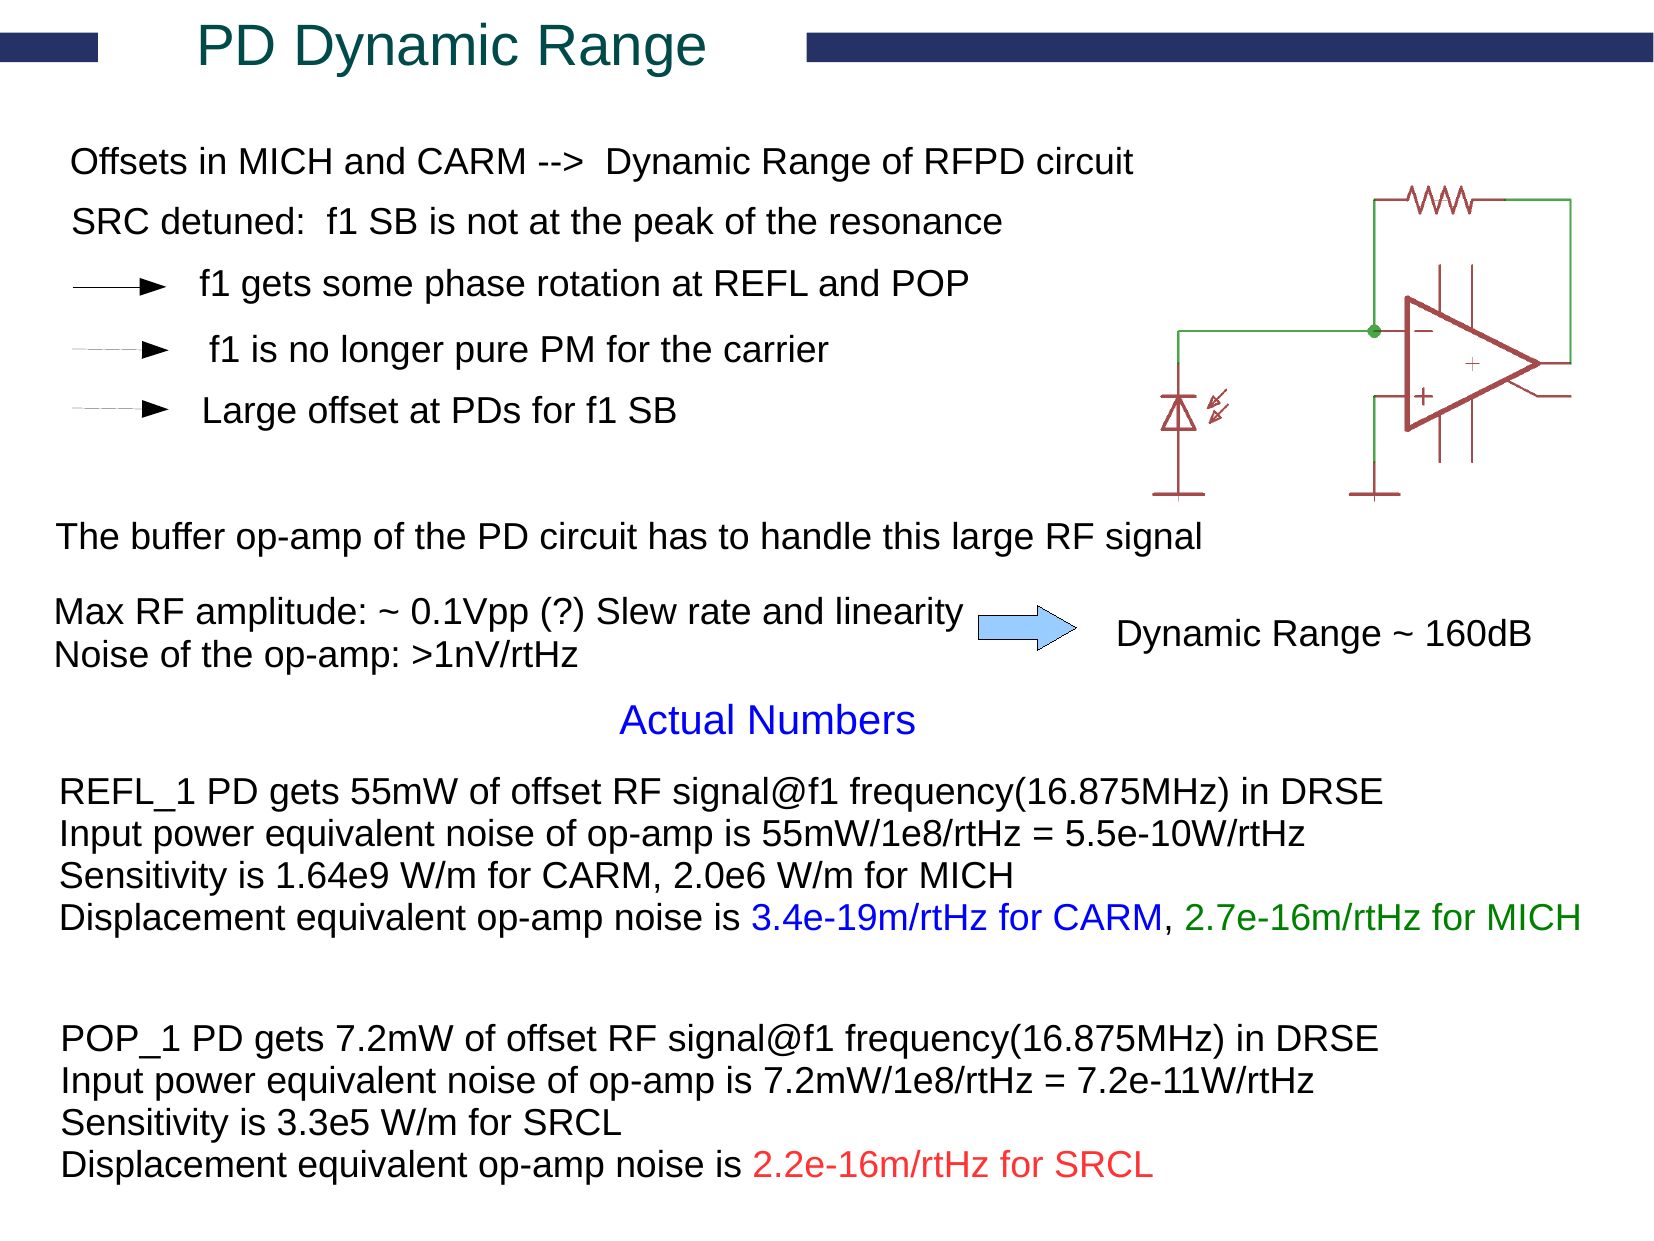

# PD Dynamic Range
Offsets in MICH and CARM --> Dynamic Range of RFPD circuit
SRC detuned: f1 SB is not at the peak of the resonance
f1 gets some phase rotation at REFL and POP
f1 is no longer pure PM for the carrier
Large offset at PDs for f1 SB
The buffer op-amp of the PD circuit has to handle this large RF signal
Max RF amplitude: ~ 0.1Vpp (?) Slew rate and linearity
Noise of the op-amp: >1nV/rtHz
Dynamic Range ~ 160dB
Actual Numbers
REFL_1 PD gets 55mW of offset RF signal@f1 frequency(16.875MHz) in DRSE
Input power equivalent noise of op-amp is 55mW/1e8/rtHz = 5.5e-10W/rtHz
Sensitivity is 1.64e9 W/m for CARM, 2.0e6 W/m for MICH
Displacement equivalent op-amp noise is 3.4e-19m/rtHz for CARM, 2.7e-16m/rtHz for MICH
POP_1 PD gets 7.2mW of offset RF signal@f1 frequency(16.875MHz) in DRSE
Input power equivalent noise of op-amp is 7.2mW/1e8/rtHz = 7.2e-11W/rtHz
Sensitivity is 3.3e5 W/m for SRCL
Displacement equivalent op-amp noise is 2.2e-16m/rtHz for SRCL